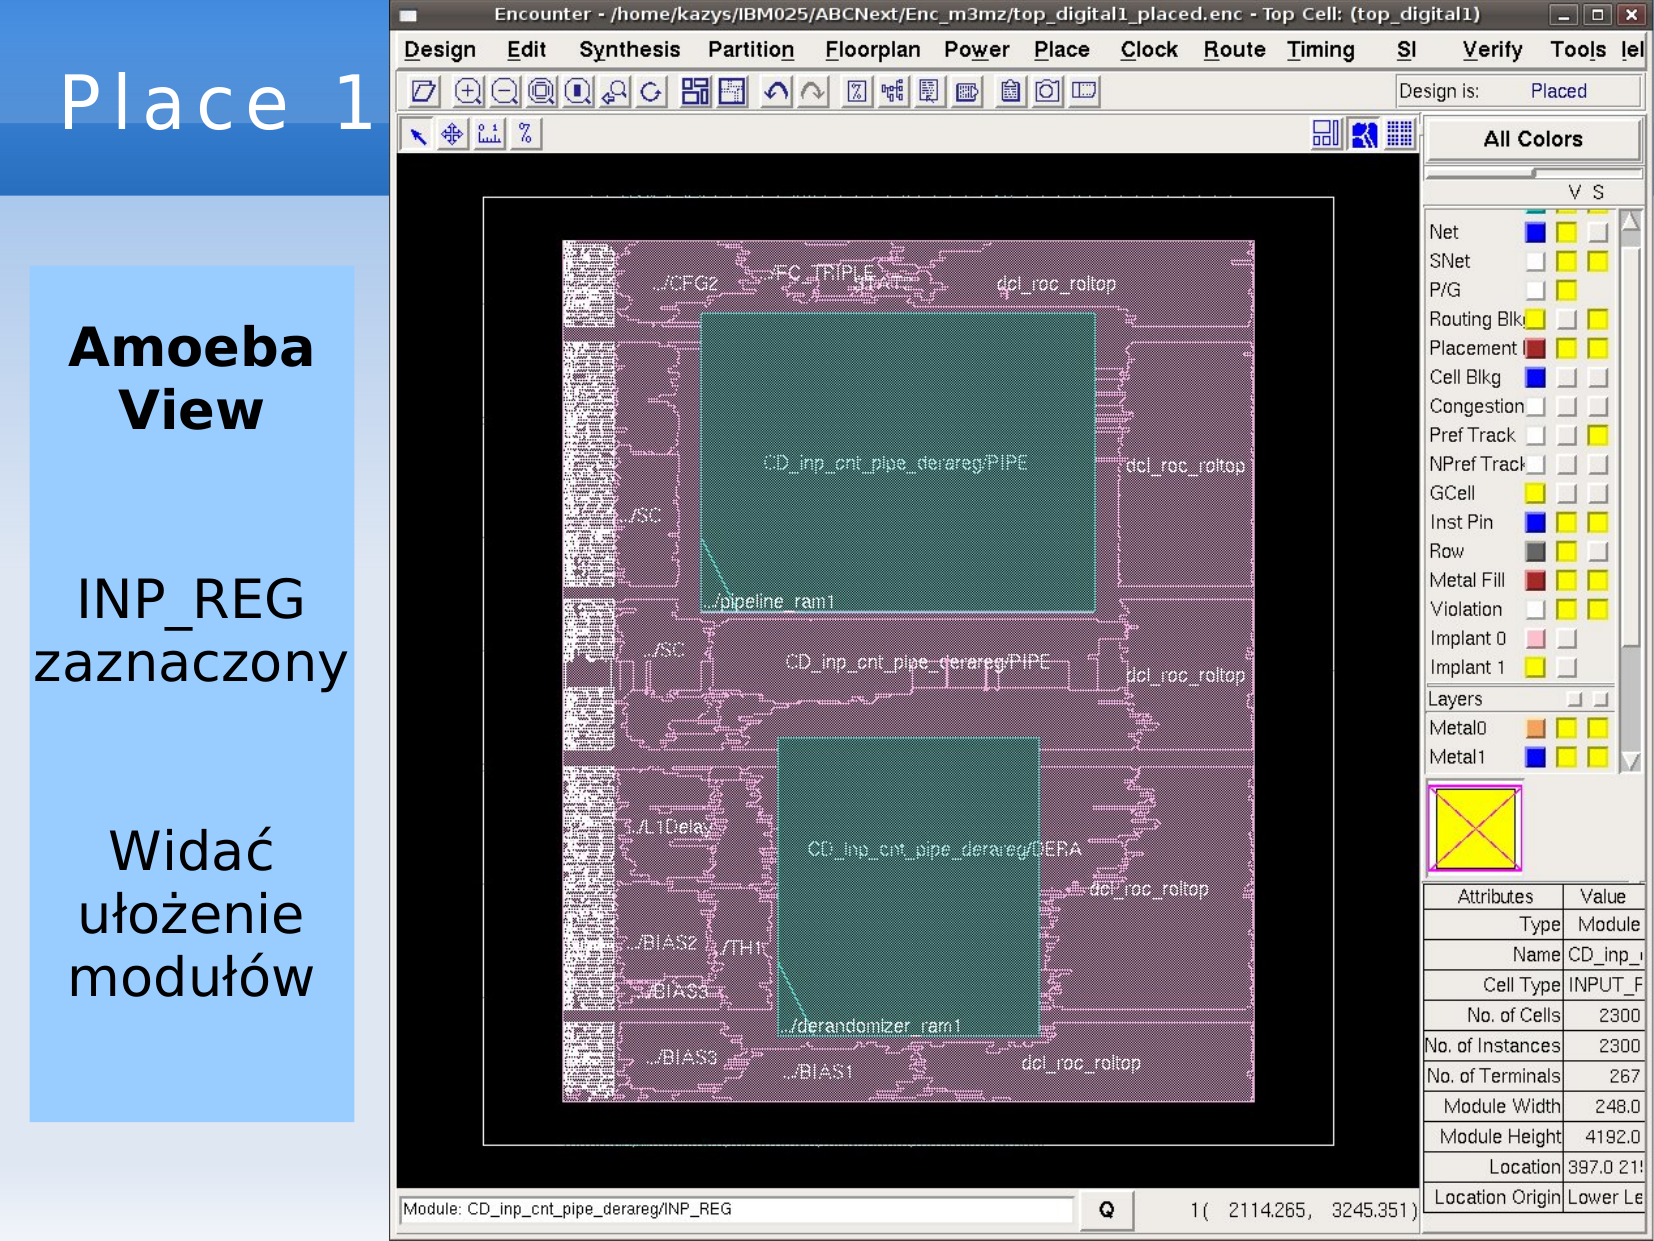

# Place 1
Amoeba
View
INP_REG
zaznaczony
Widać
ułożenie
modułów